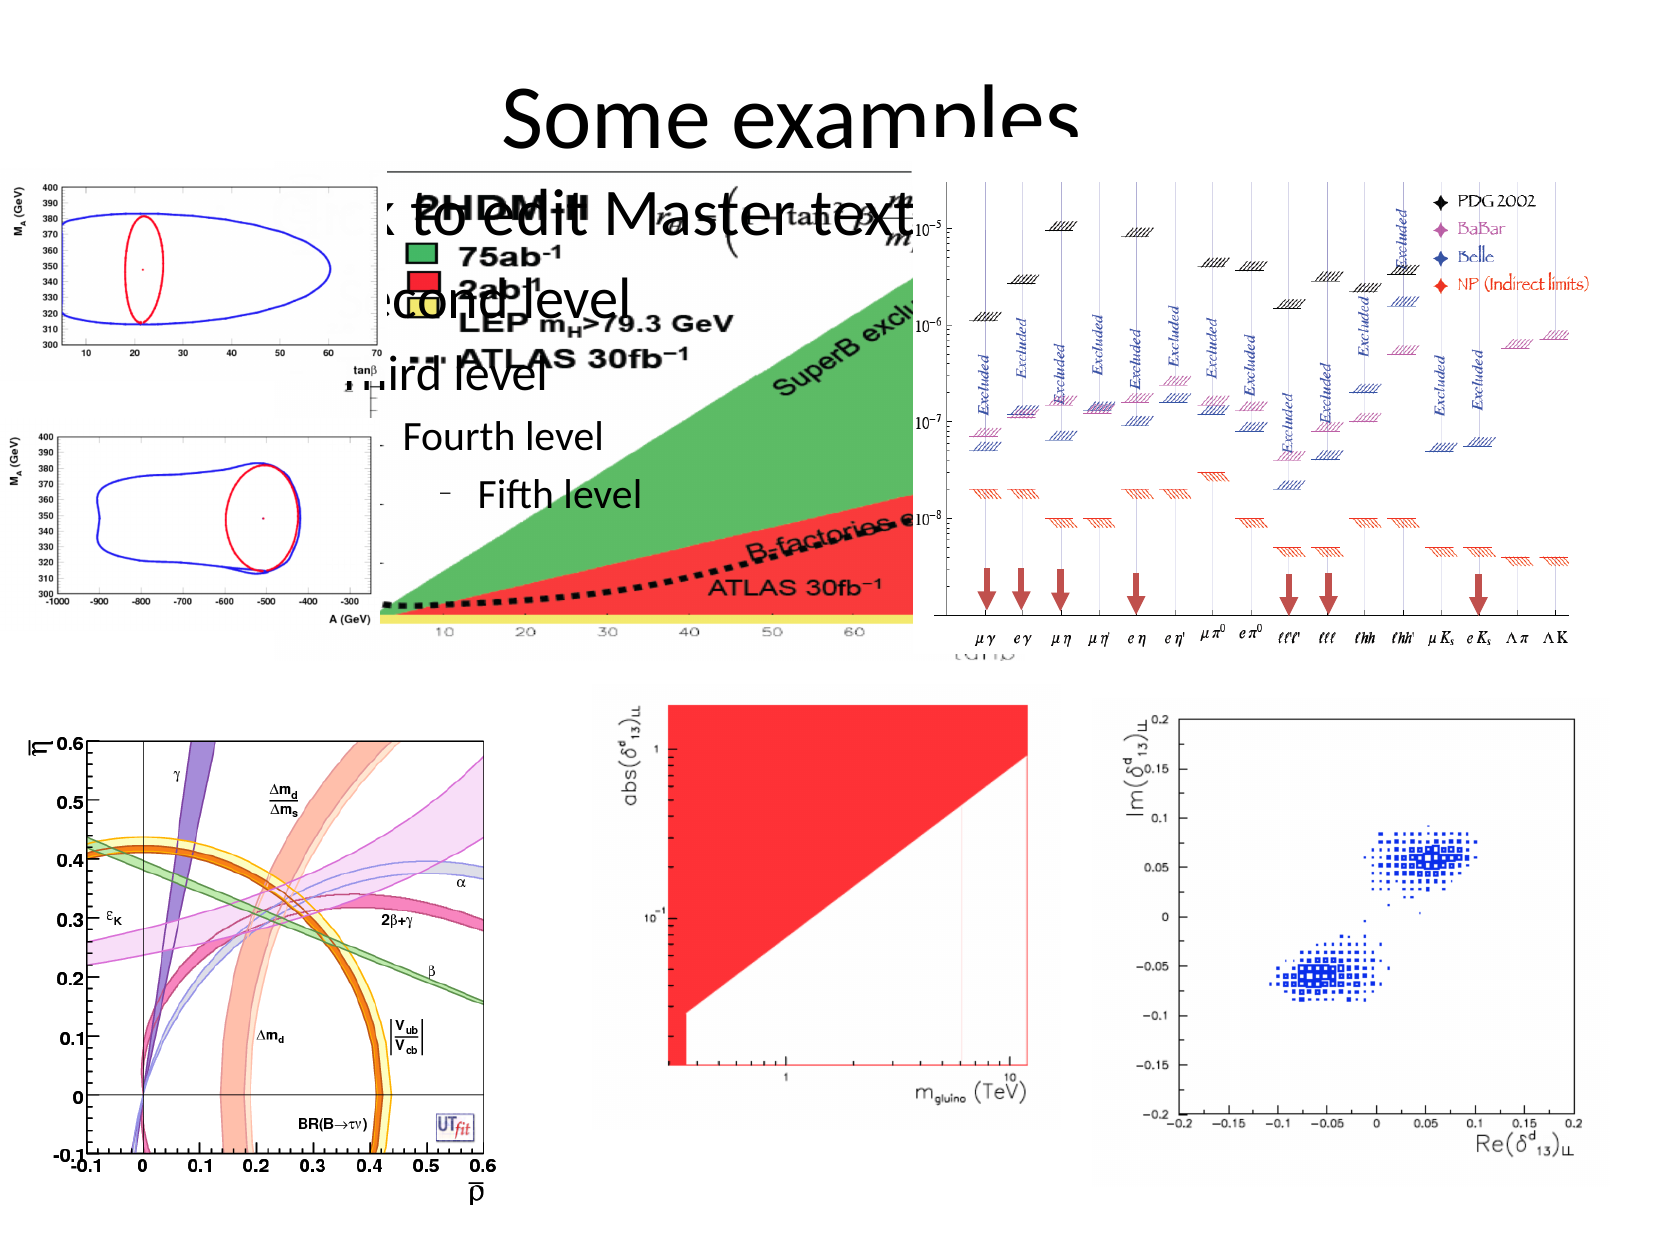

# Some examples...
BR
Click to edit Master text styles
Second level
Third level
Fourth level
Fifth level
52
May 2010